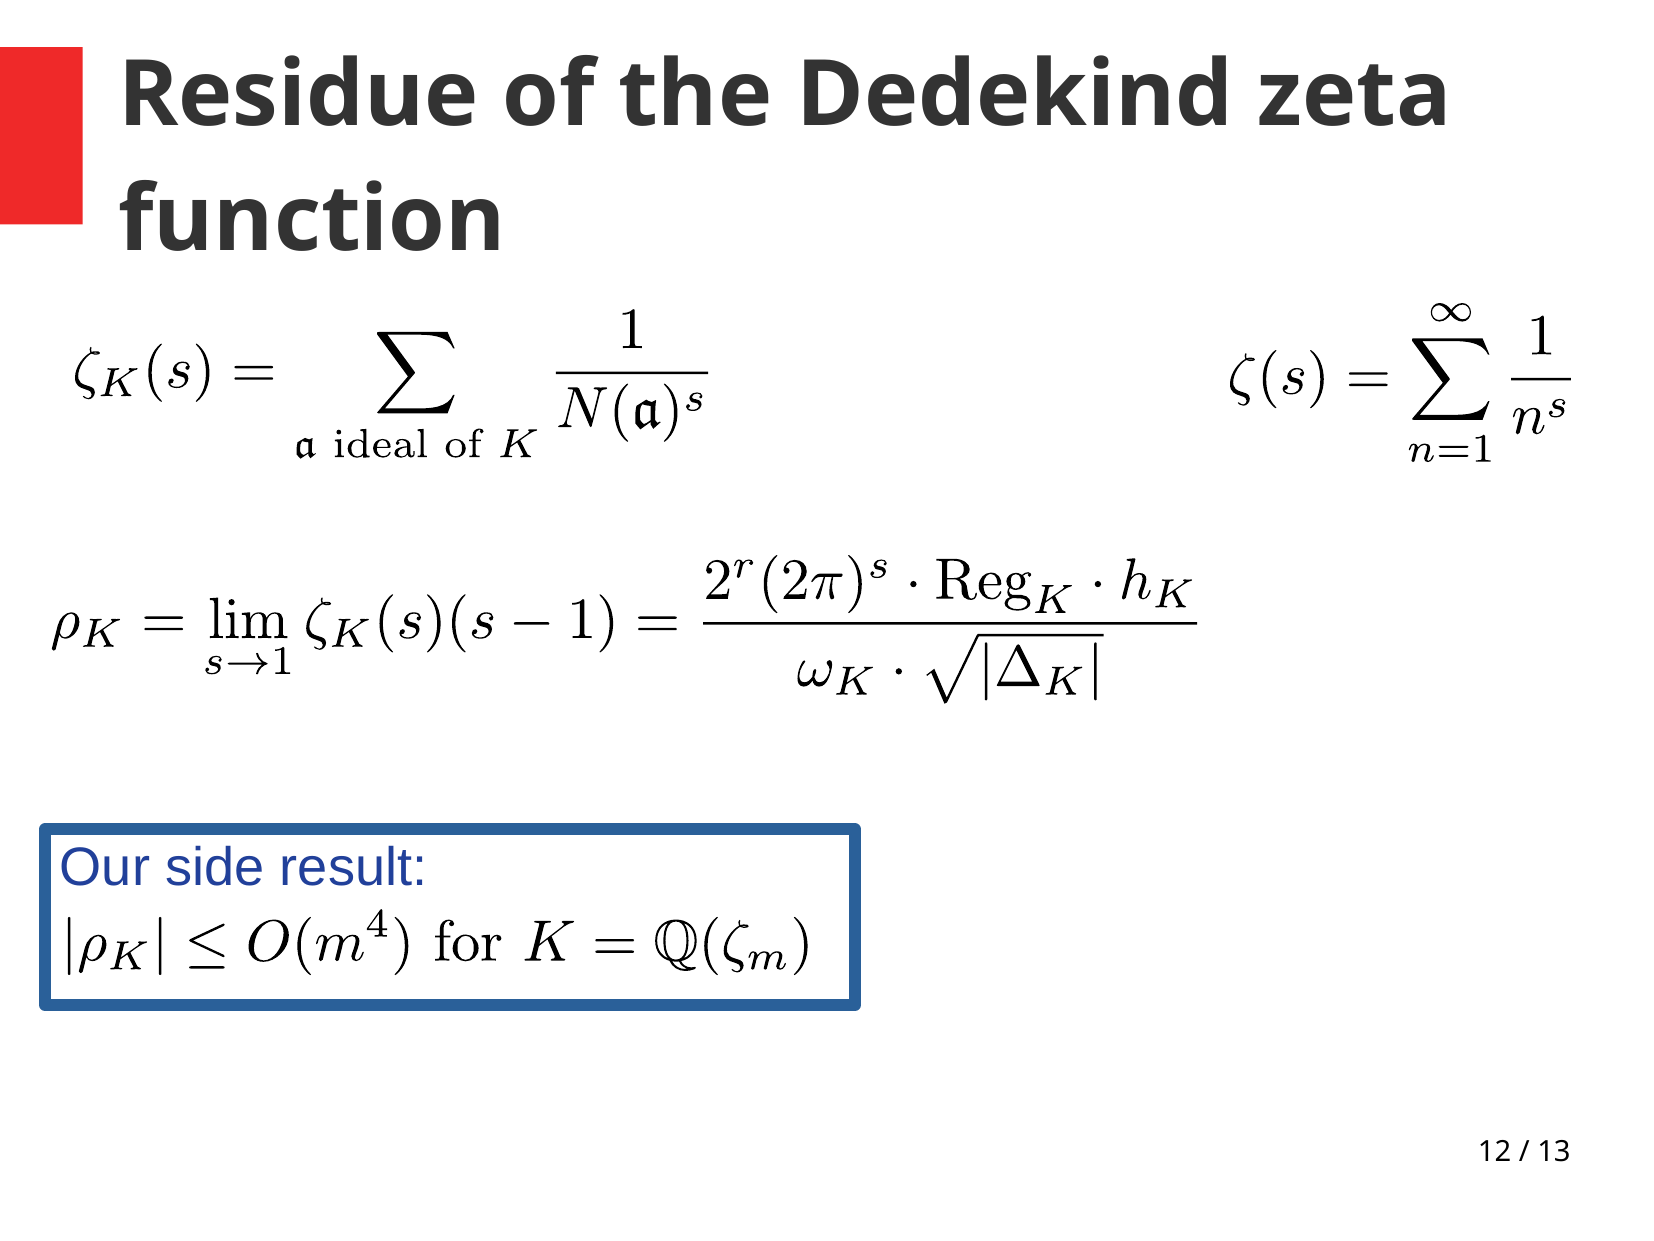

# Residue of the Dedekind zeta function
Our side result:
12